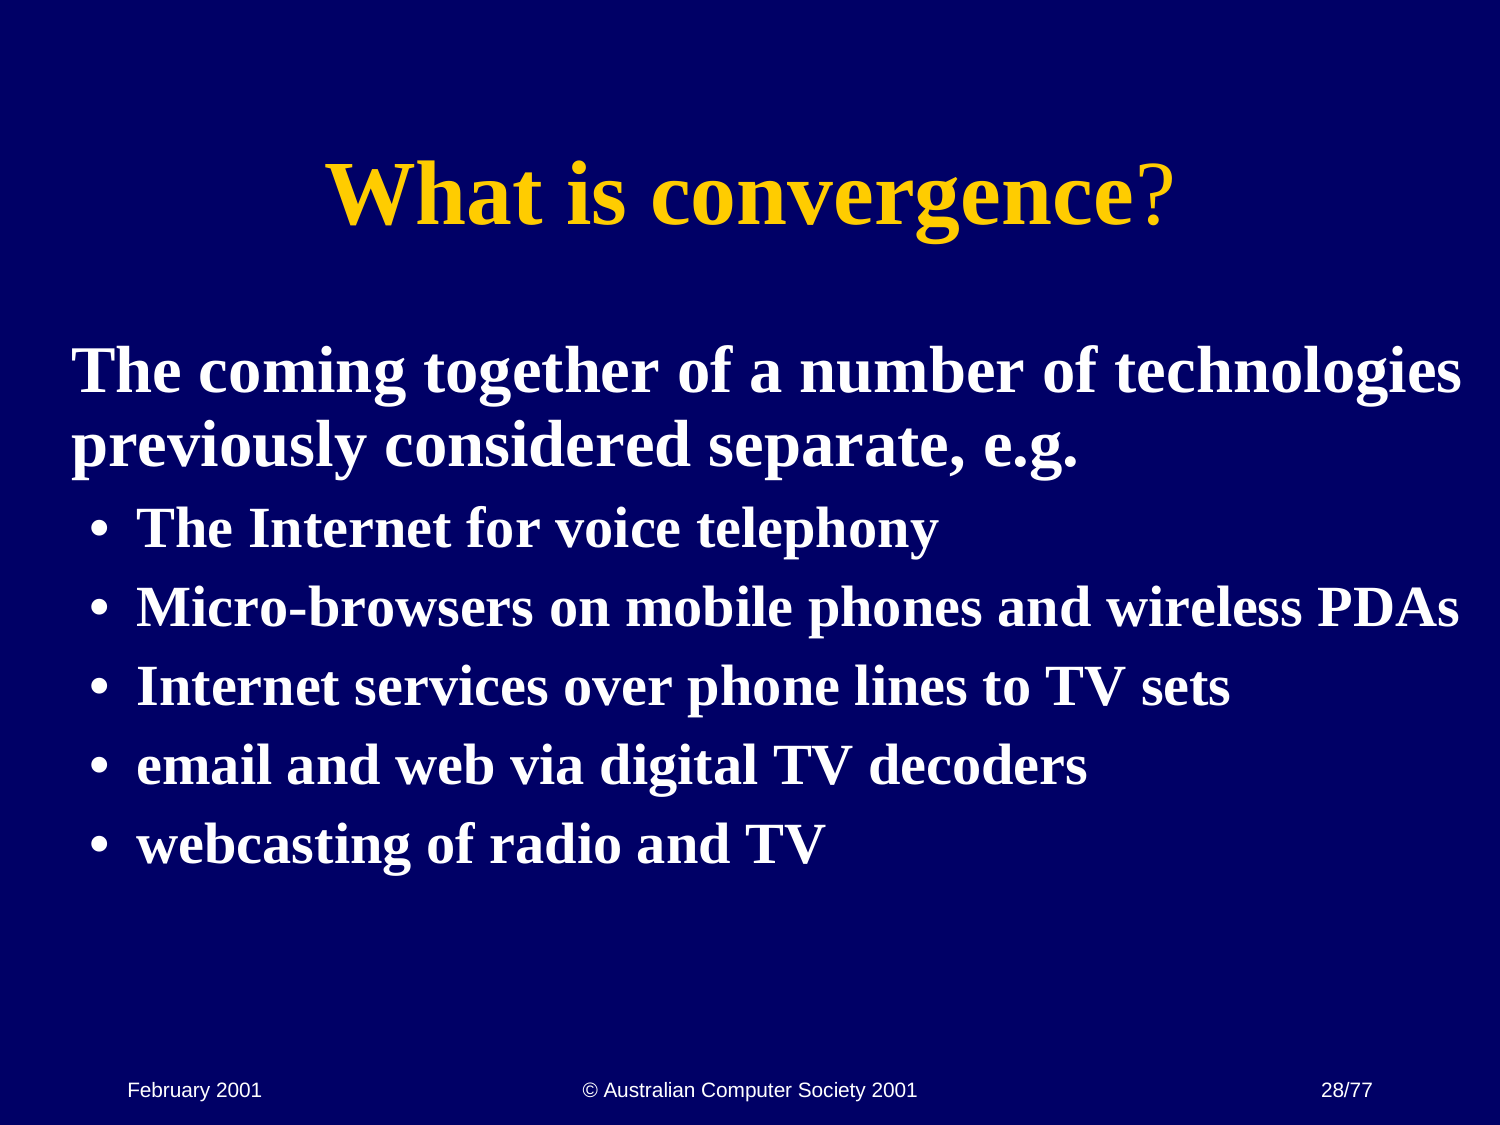

# What is convergence?
	The coming together of a number of technologies previously considered separate, e.g.
•	The Internet for voice telephony
•	Micro-browsers on mobile phones and wireless PDAs
•	Internet services over phone lines to TV sets
•	email and web via digital TV decoders
•	webcasting of radio and TV
February 2001
© Australian Computer Society 2001
28